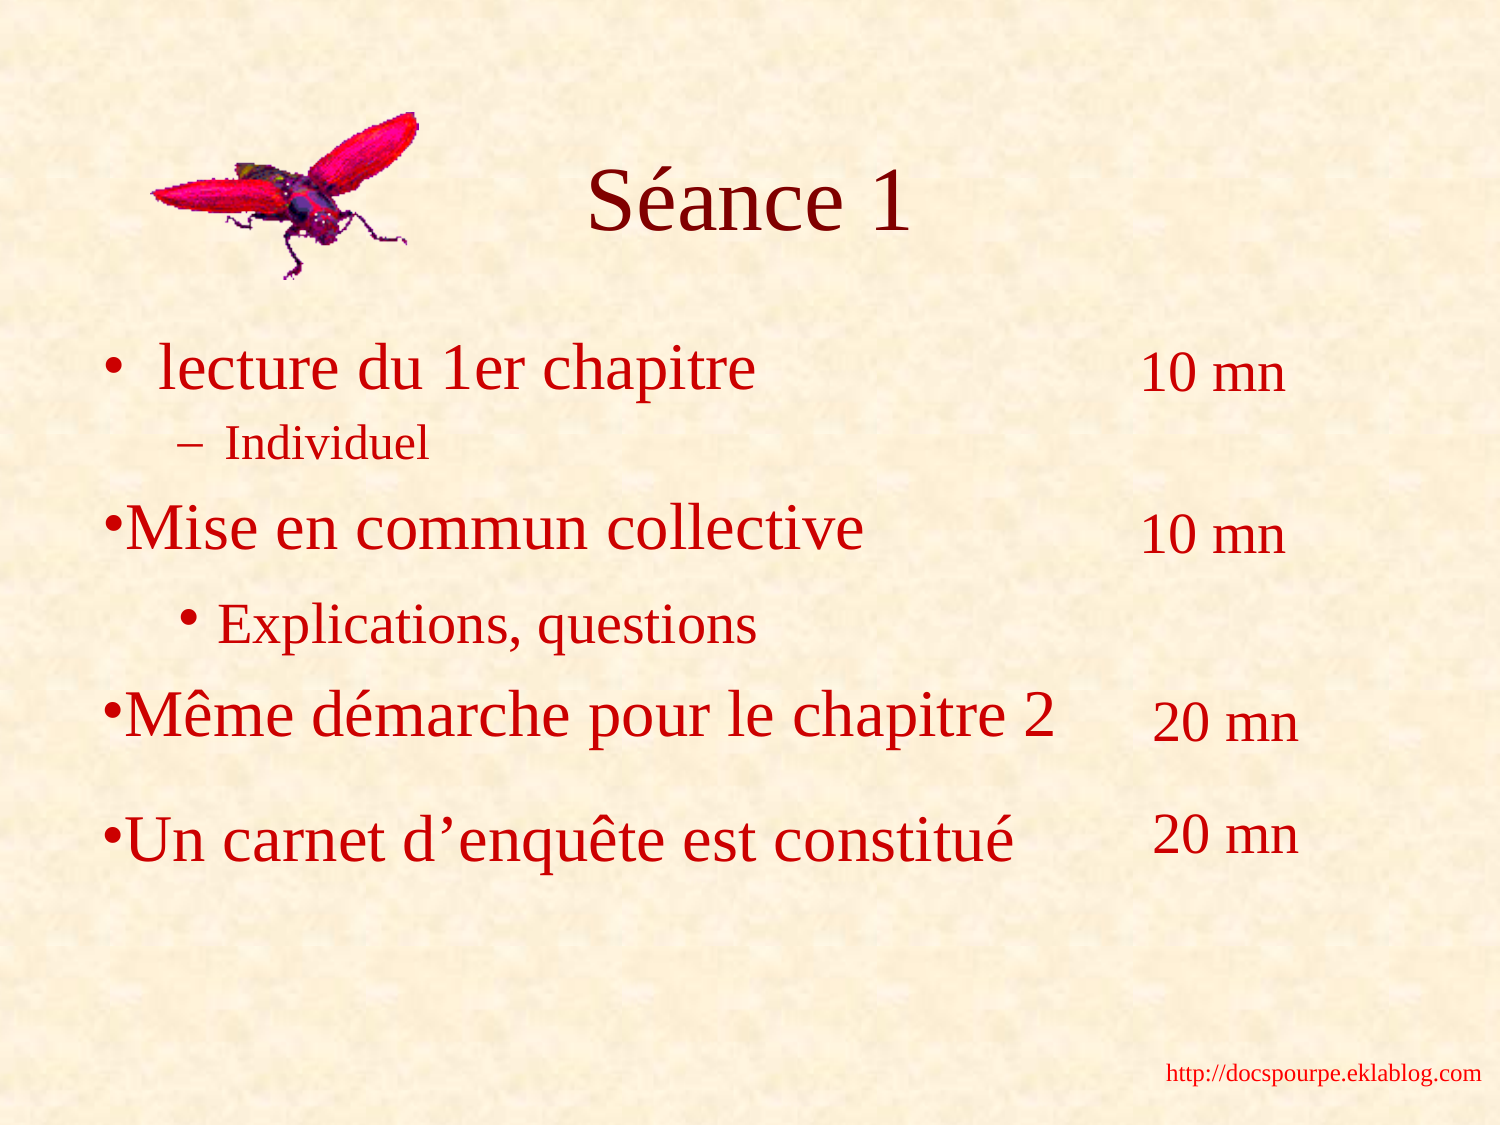

# Séance 1
lecture du 1er chapitre
Individuel
| 10 mn |
| --- |
Mise en commun collective
 Explications, questions
| 10 mn |
| --- |
Même démarche pour le chapitre 2
| 20 mn |
| --- |
Un carnet d’enquête est constitué
| 20 mn |
| --- |
http://docspourpe.eklablog.com